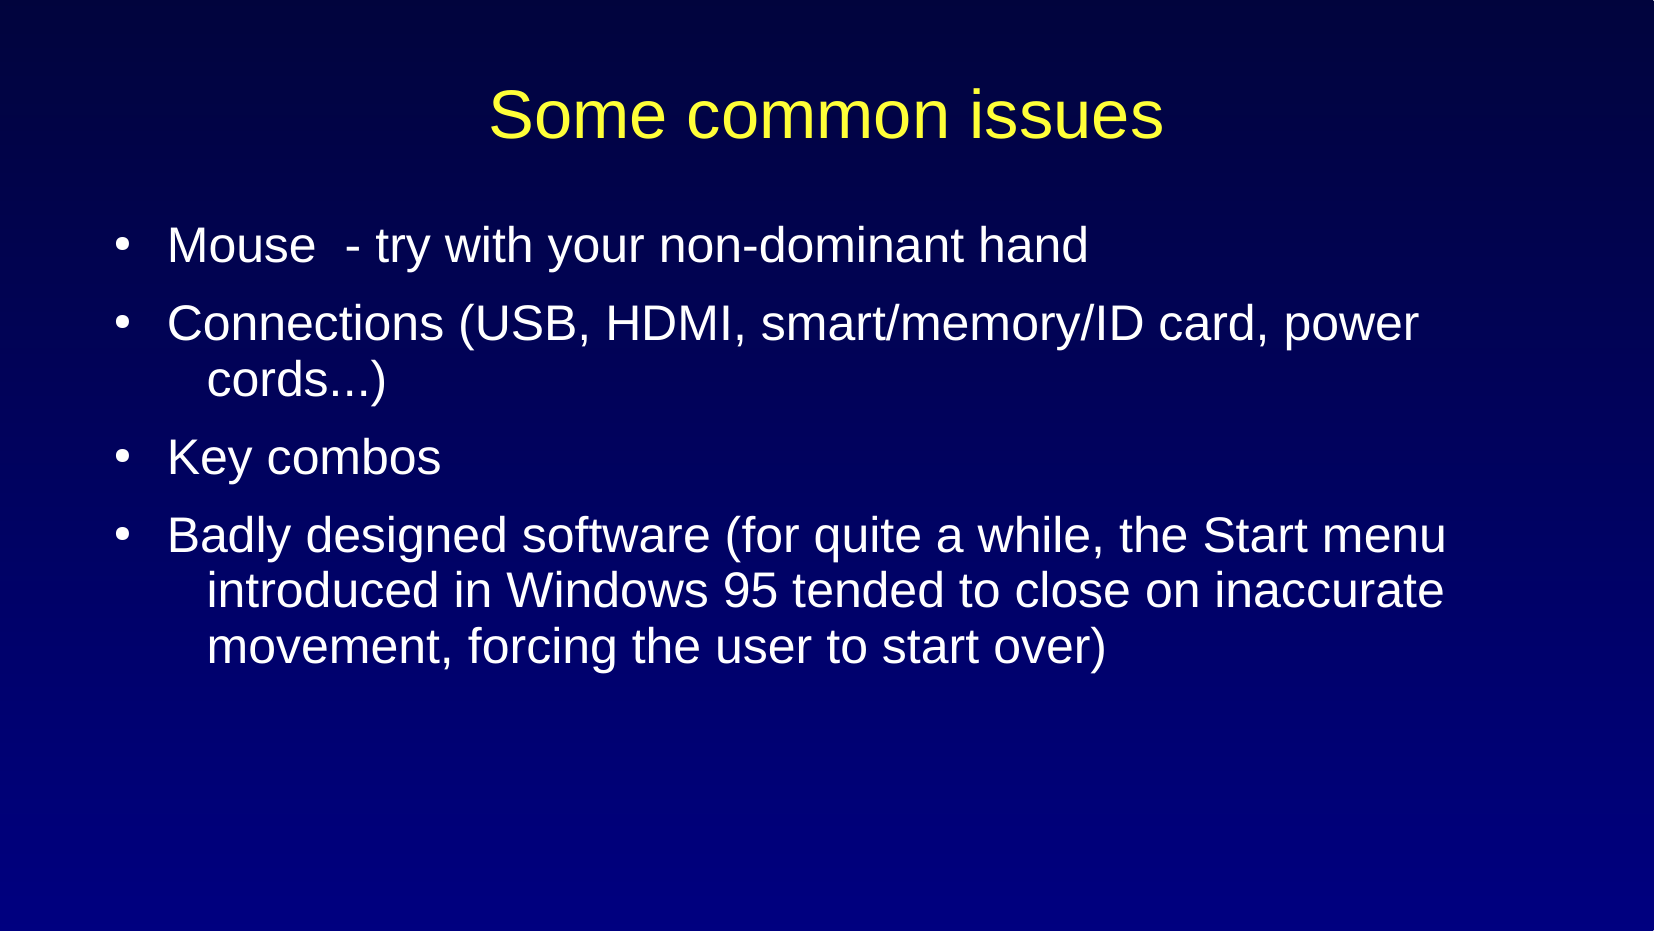

# Some common issues
Mouse - try with your non-dominant hand
Connections (USB, HDMI, smart/memory/ID card, power cords...)
Key combos
Badly designed software (for quite a while, the Start menu introduced in Windows 95 tended to close on inaccurate movement, forcing the user to start over)